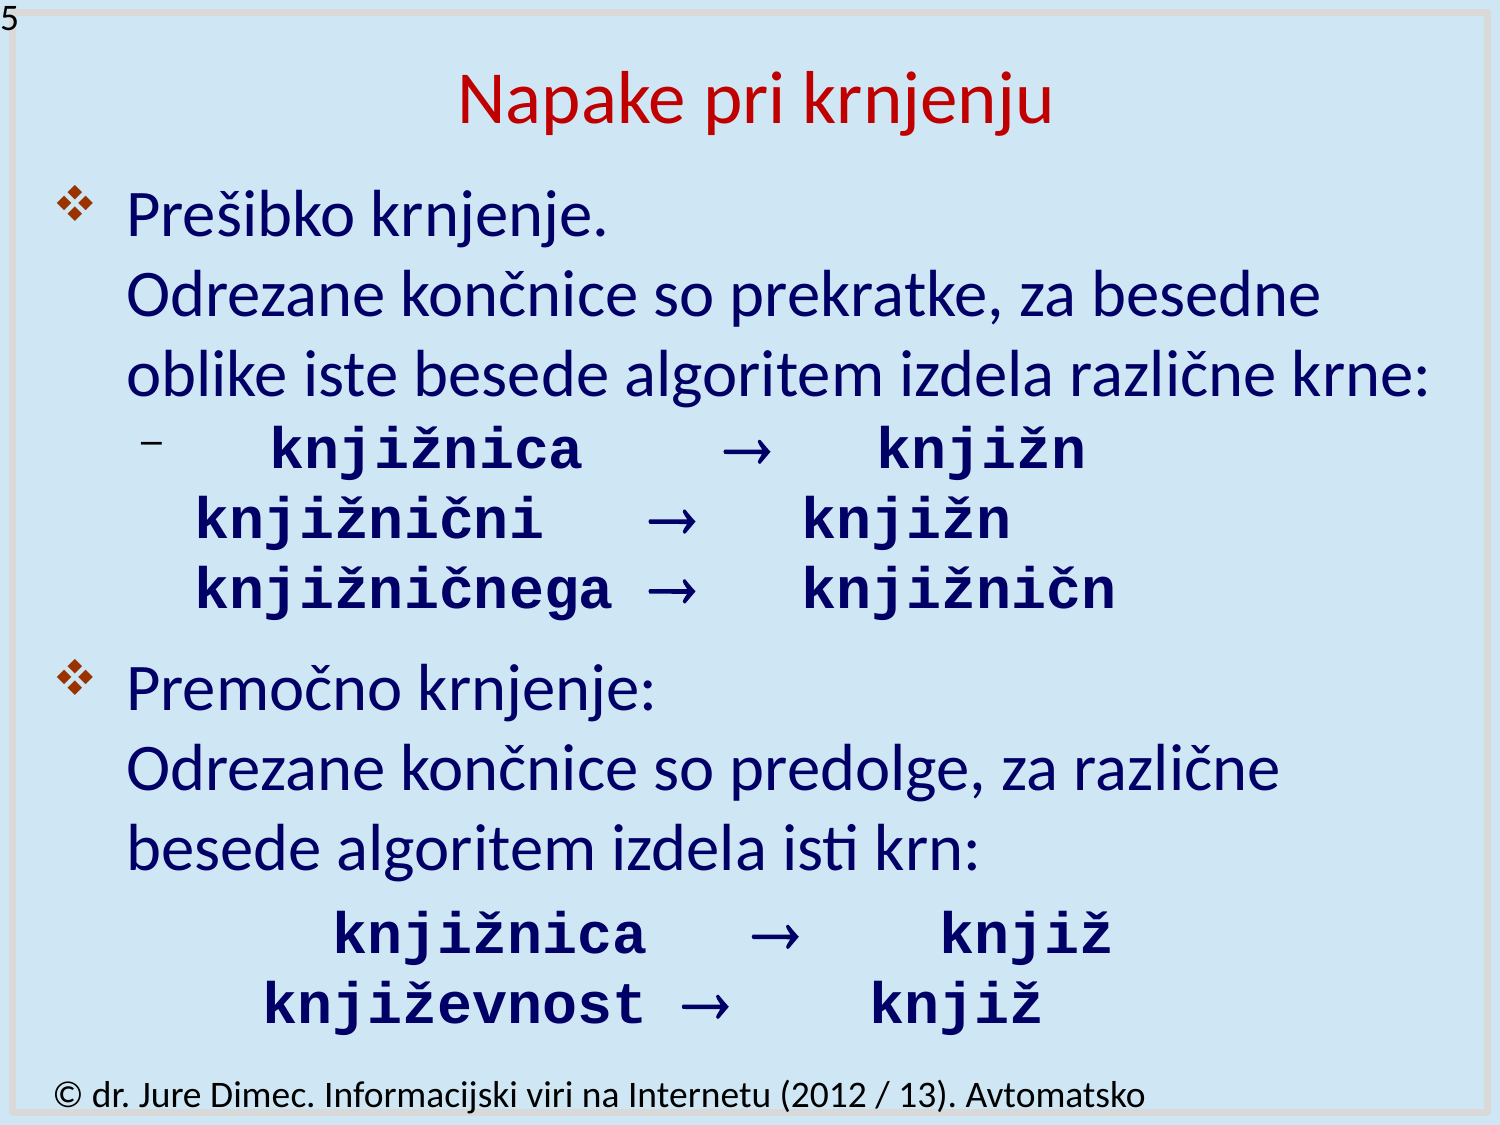

# Napake pri krnjenju
Prešibko krnjenje.
Odrezane končnice so prekratke, za besedne oblike iste besede algoritem izdela različne krne:
	knjižnica  knjižn
knjižnični  knjižn
knjižničnega  knjižničn
Premočno krnjenje:
Odrezane končnice so predolge, za različne besede algoritem izdela isti krn:
 knjižnica  knjiž
 književnost  knjiž
© dr. Jure Dimec. Informacijski viri na Internetu (2012 / 13). Avtomatsko indeksiranje 2.